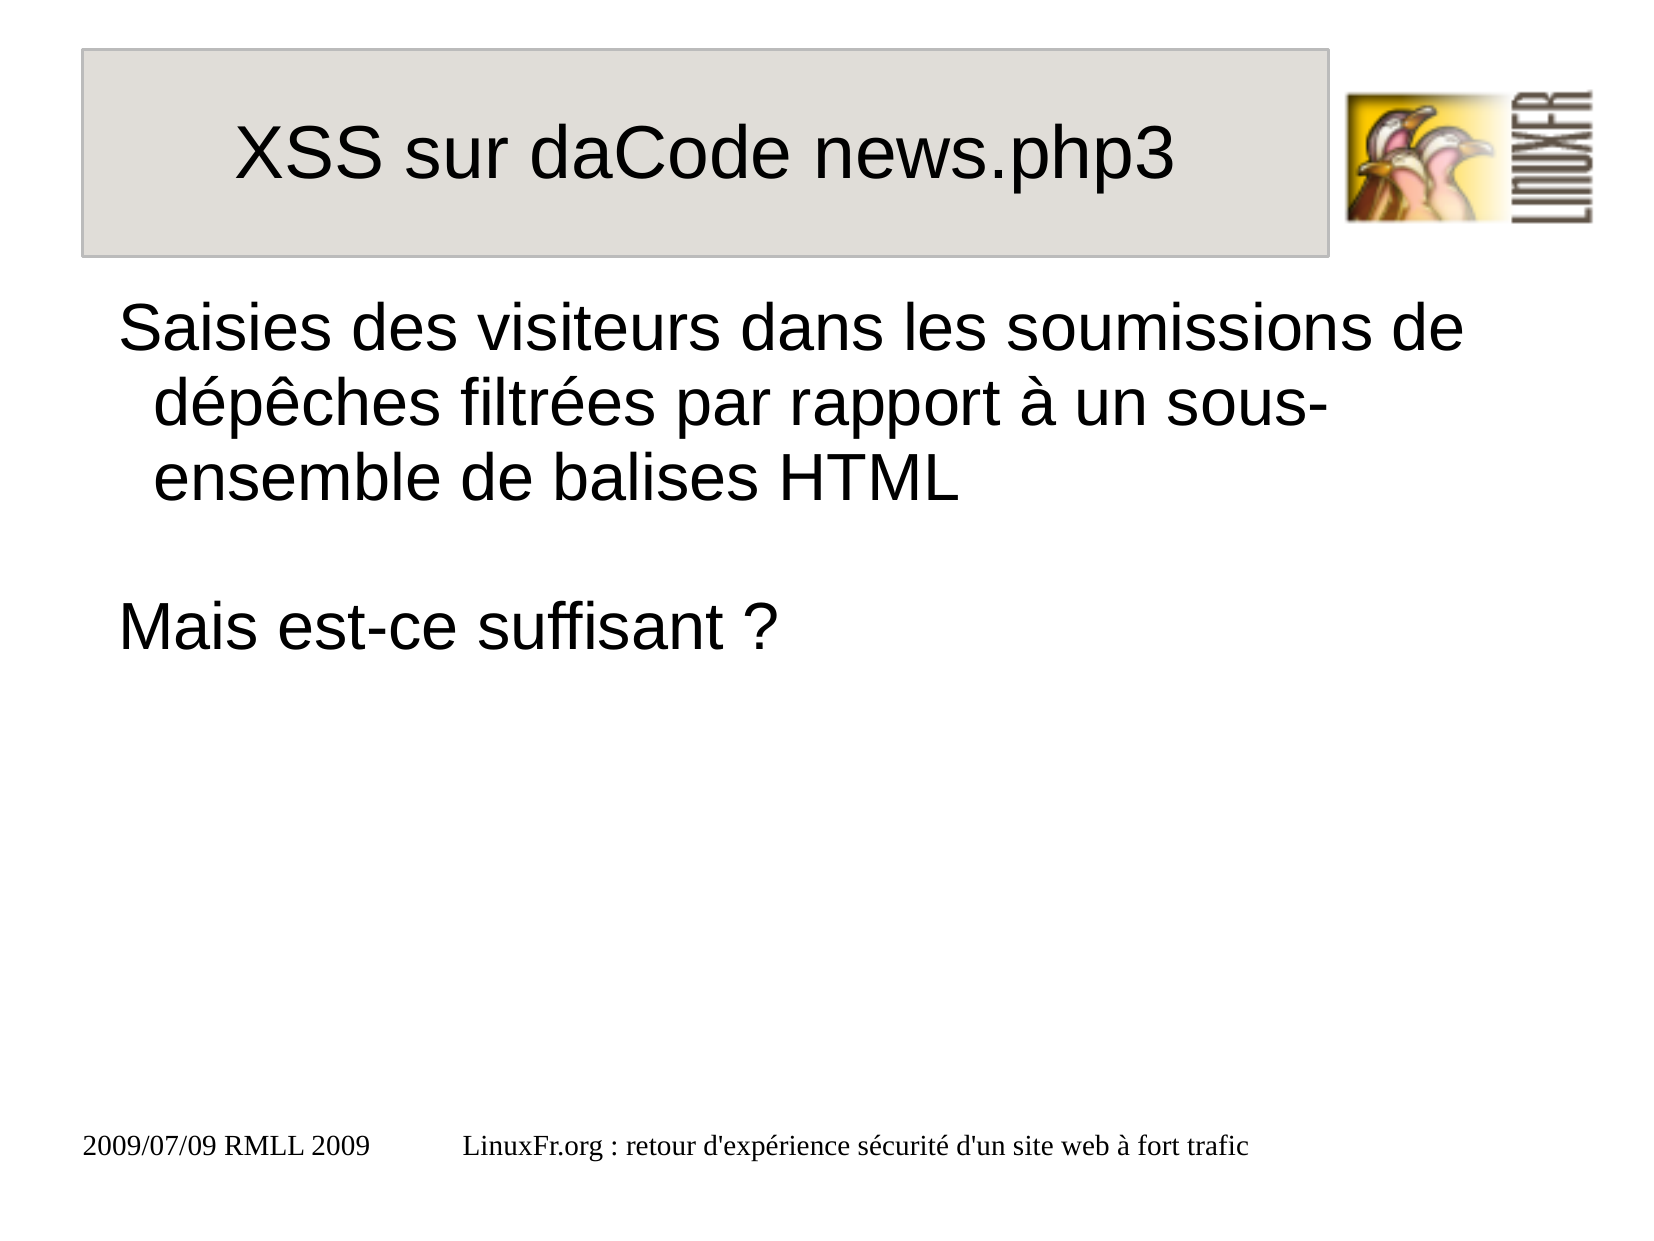

# XSS sur daCode news.php3
Saisies des visiteurs dans les soumissions de dépêches filtrées par rapport à un sous-ensemble de balises HTML
Mais est-ce suffisant ?